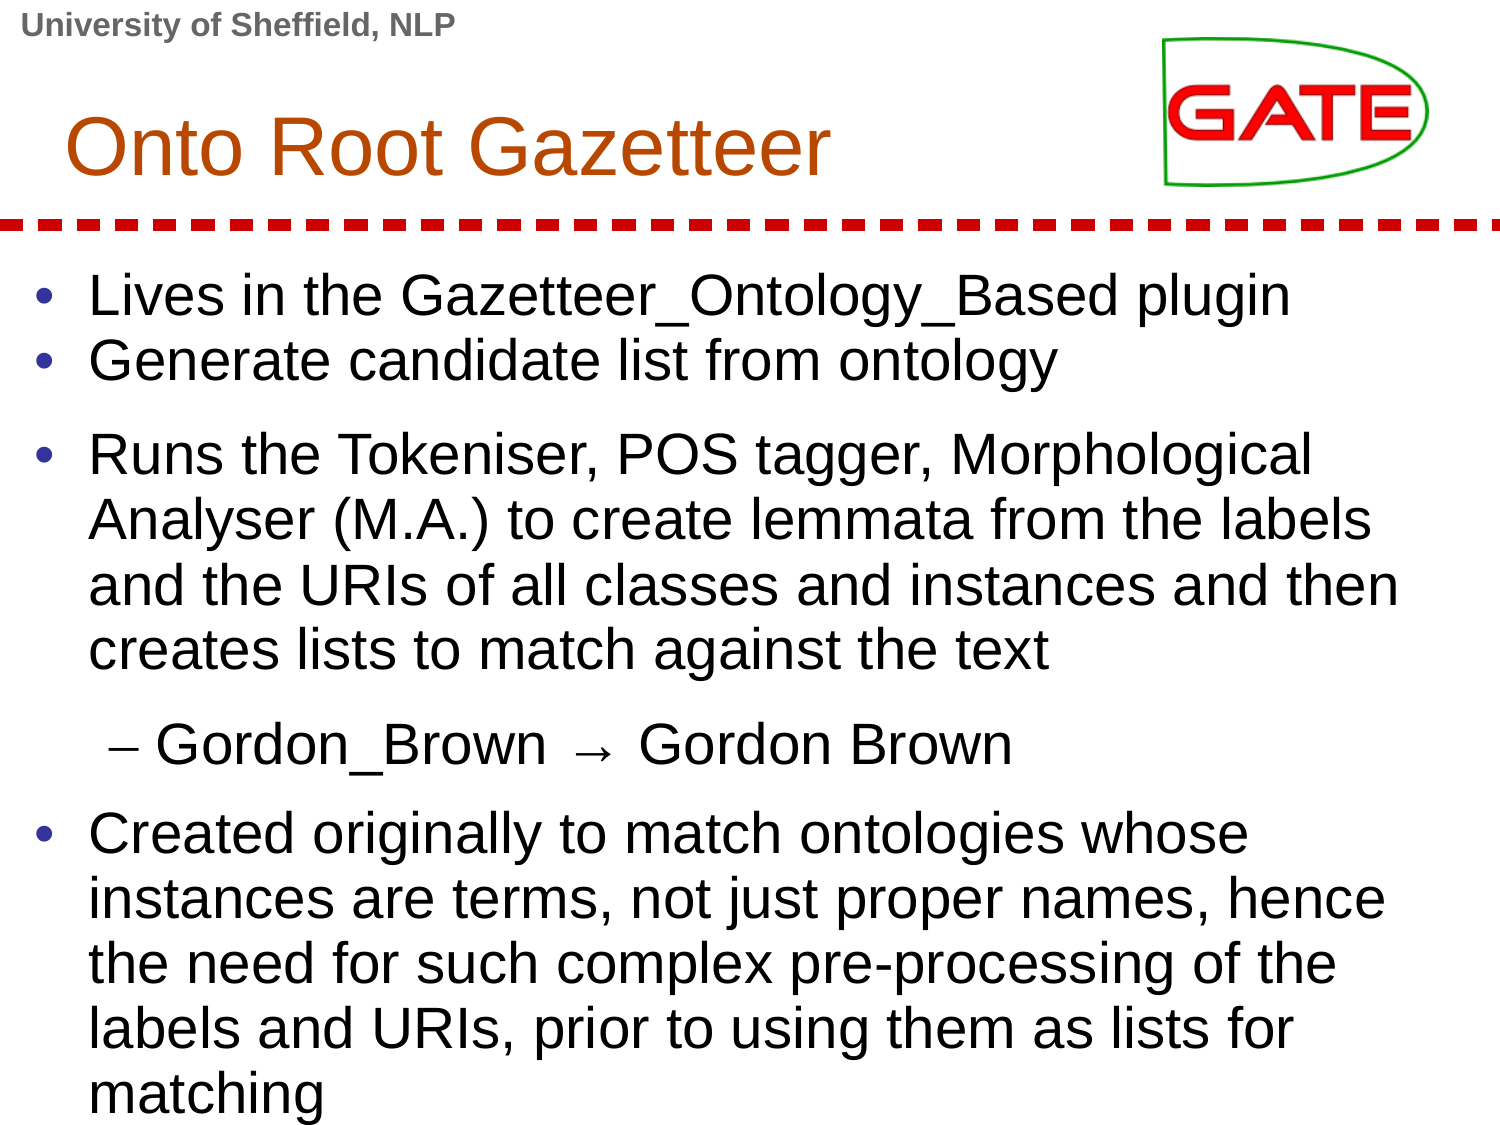

# Onto Root Gazetteer
Lives in the Gazetteer_Ontology_Based plugin
Generate candidate list from ontology
Runs the Tokeniser, POS tagger, Morphological Analyser (M.A.) to create lemmata from the labels and the URIs of all classes and instances and then creates lists to match against the text
Gordon_Brown → Gordon Brown
Created originally to match ontologies whose instances are terms, not just proper names, hence the need for such complex pre-processing of the labels and URIs, prior to using them as lists for matching